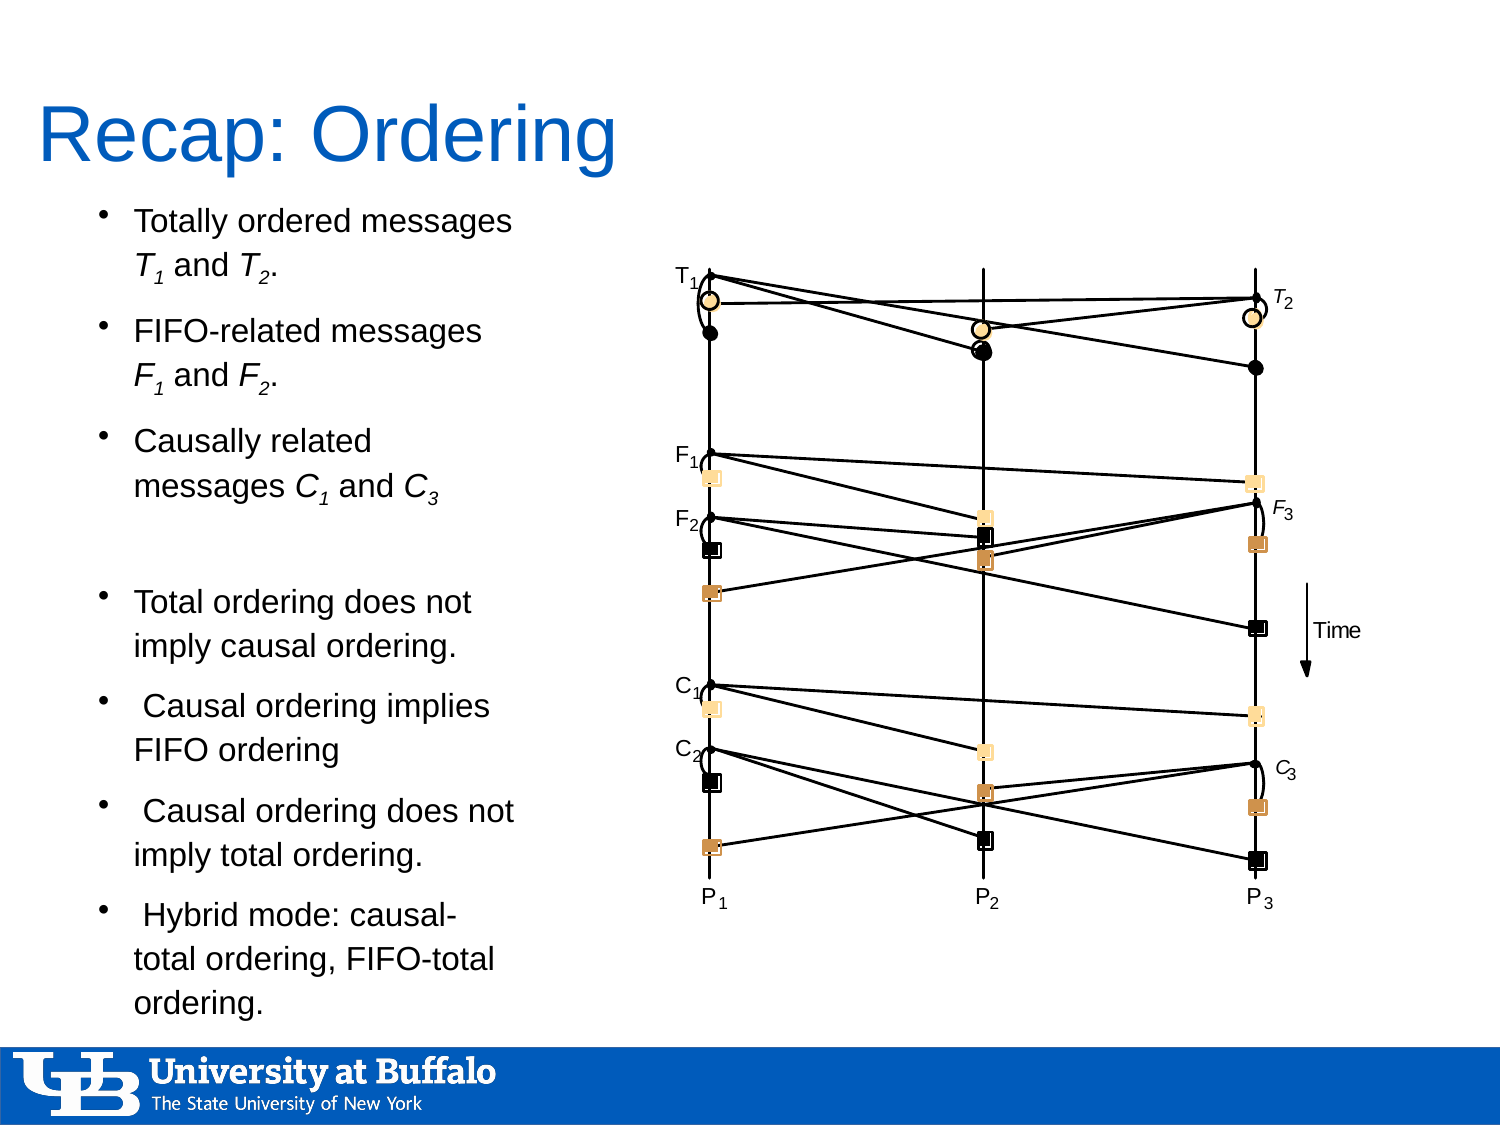

# Recap: Ordering
Totally ordered messages T1 and T2.
FIFO-related messages F1 and F2.
Causally related messages C1 and C3
Total ordering does not imply causal ordering.
 Causal ordering implies FIFO ordering
 Causal ordering does not imply total ordering.
 Hybrid mode: causal-total ordering, FIFO-total ordering.